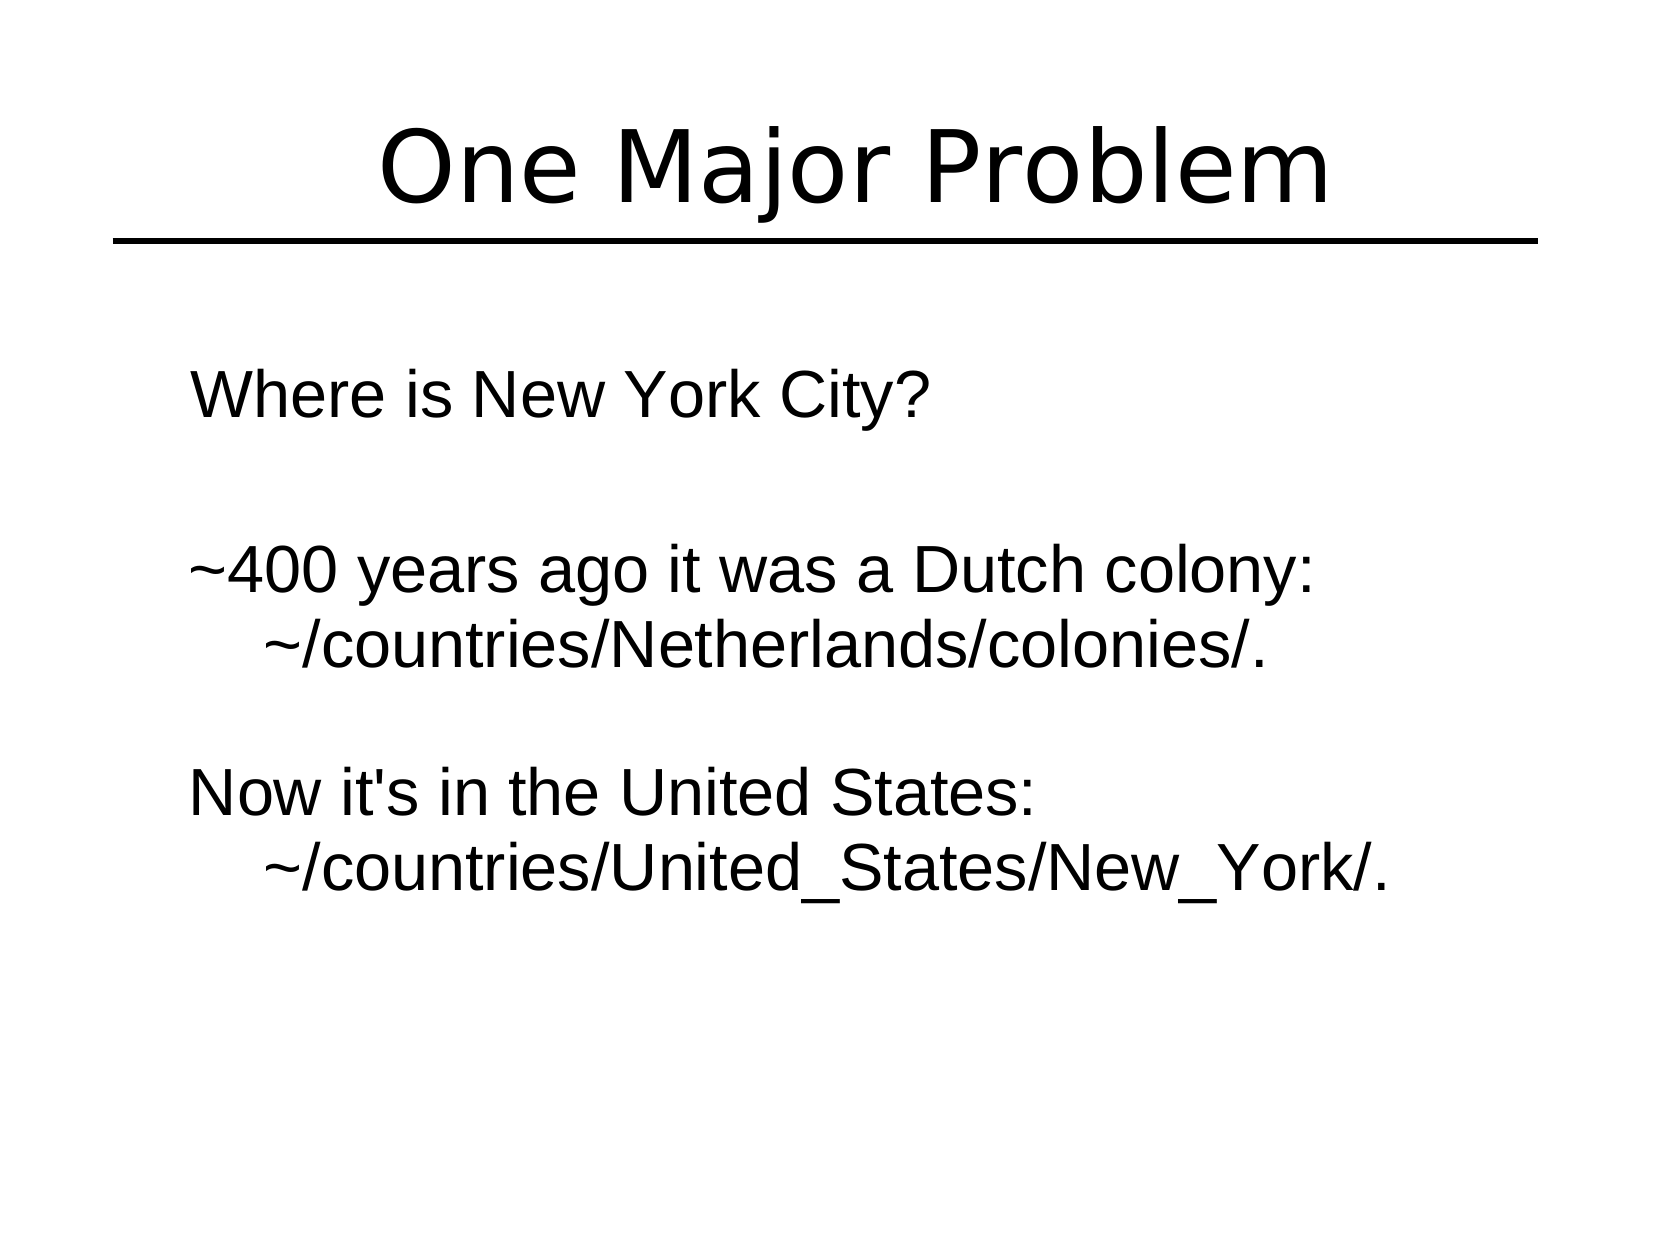

One Major Problem
Where is New York City?
~400 years ago it was a Dutch colony:
	~/countries/Netherlands/colonies/.
Now it's in the United States:
	~/countries/United_States/New_York/.